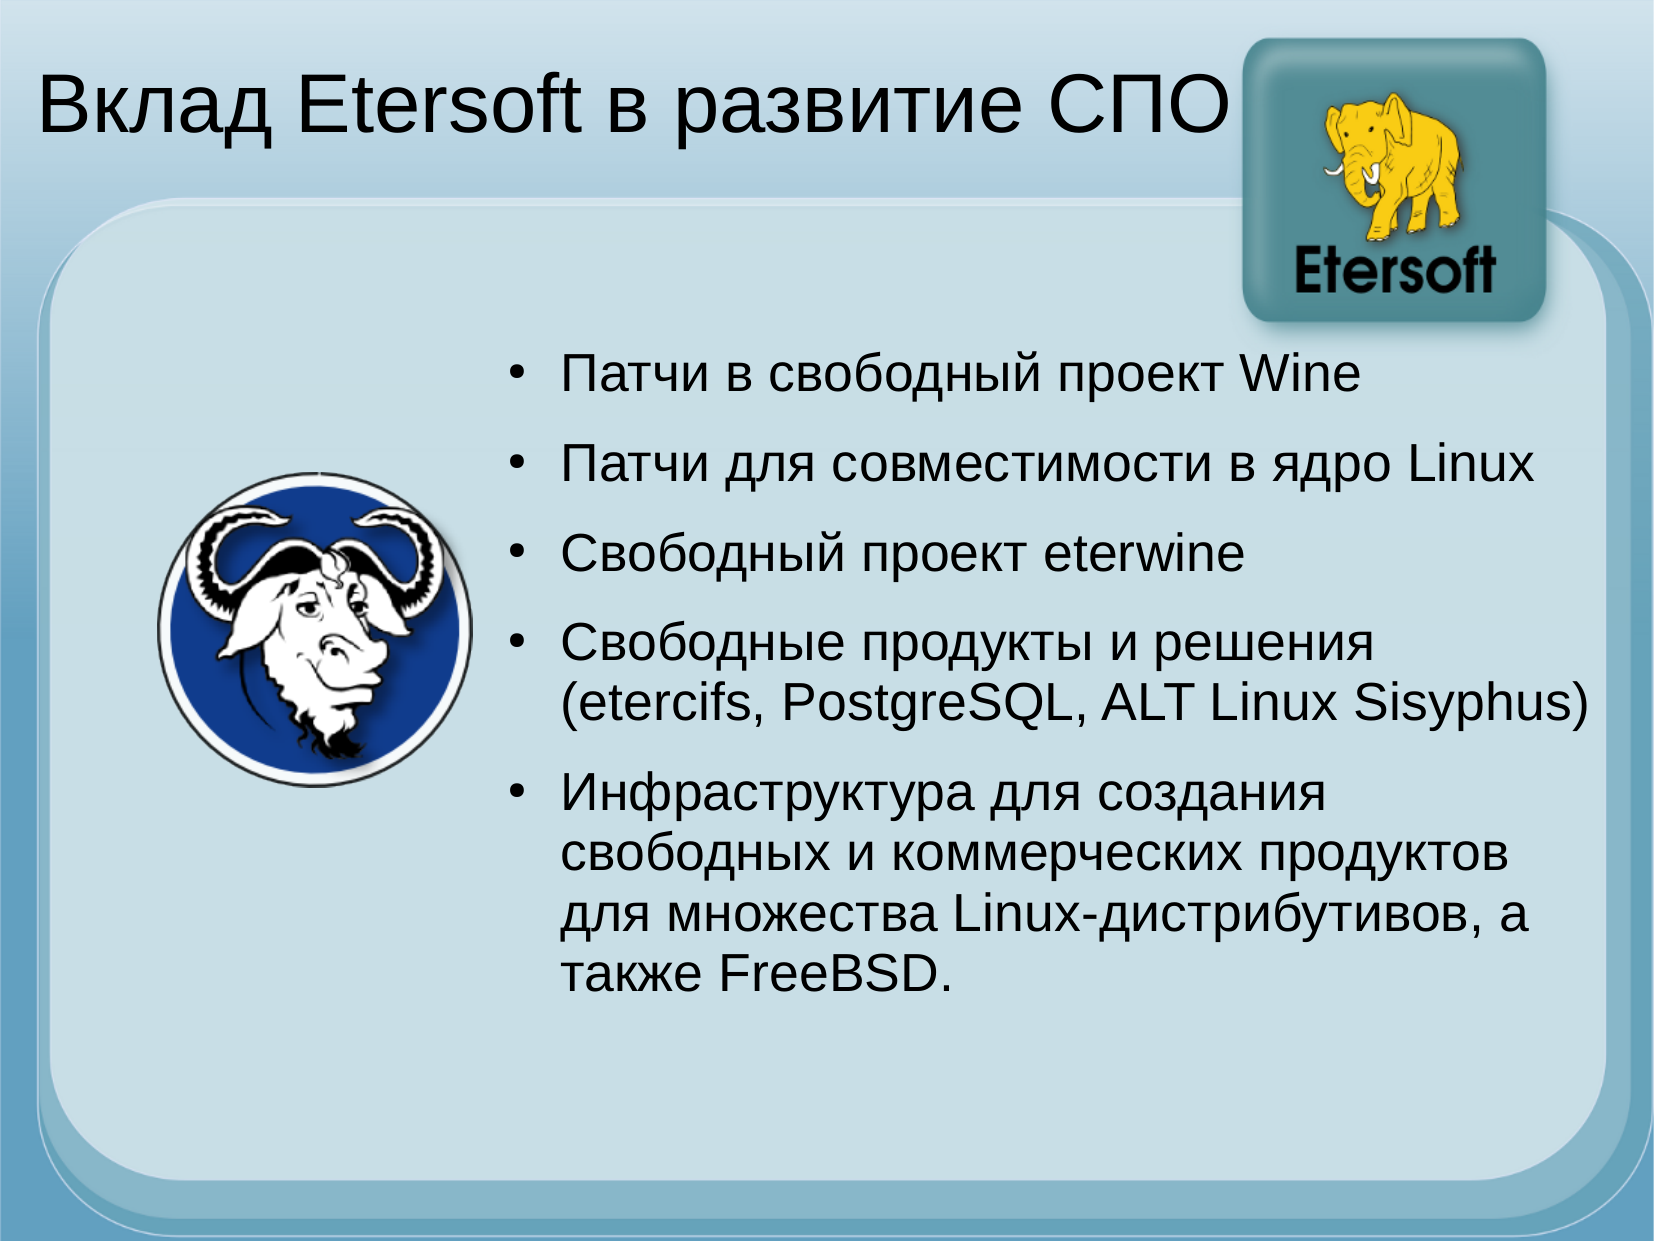

# Вклад Etersoft в развитие СПО
Патчи в свободный проект Wine
Патчи для совместимости в ядро Linux
Свободный проект eterwine
Свободные продукты и решения (etercifs, PostgreSQL, ALT Linux Sisyphus)
Инфраструктура для создания свободных и коммерческих продуктов для множества Linux-дистрибутивов, а также FreeBSD.